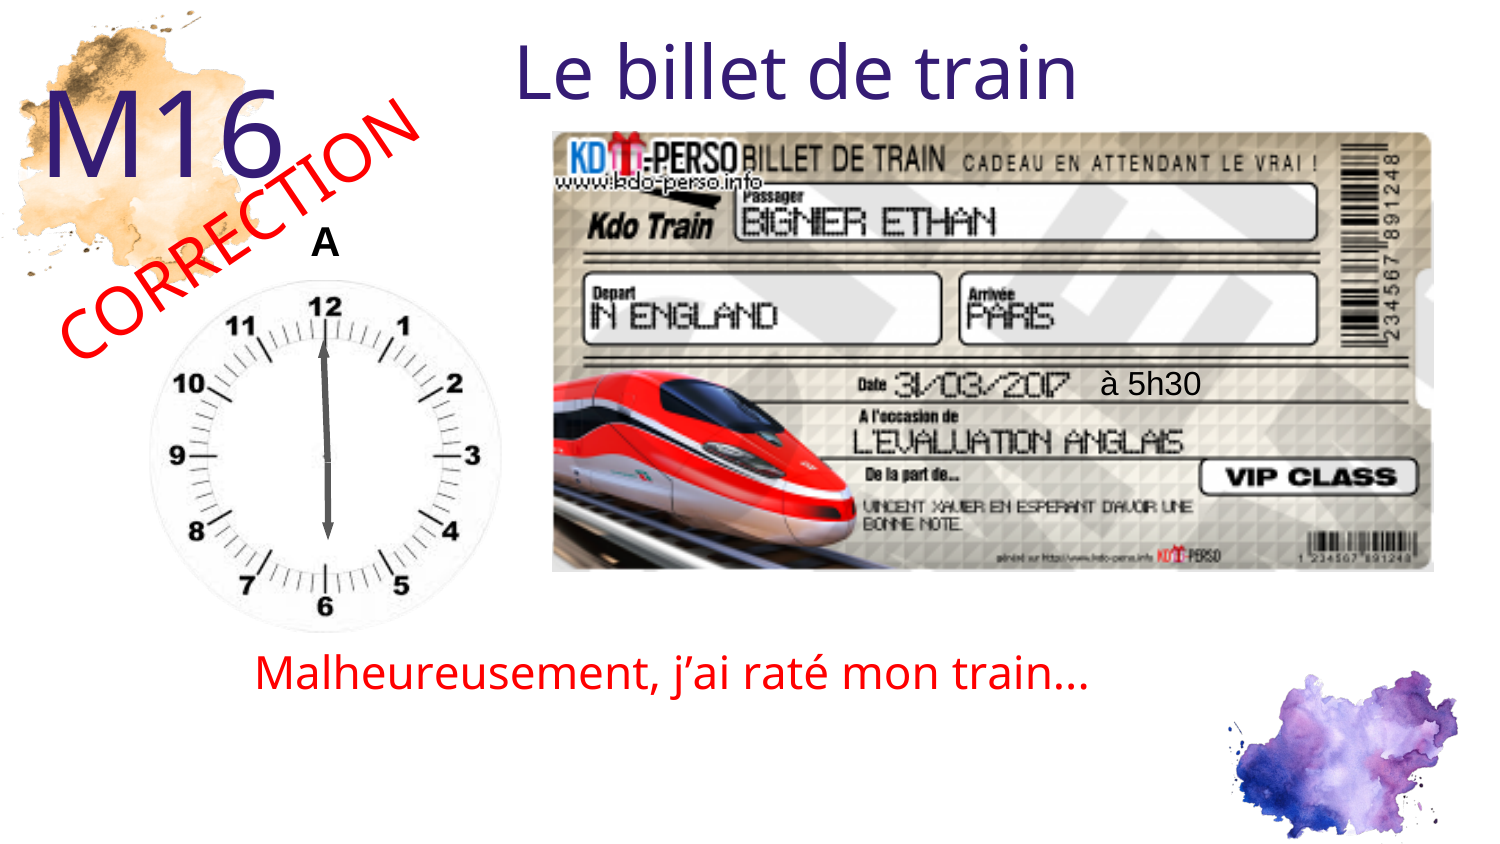

Le billet de train
M16
CORRECTION
A
à 5h30
 Malheureusement, j’ai raté mon train...